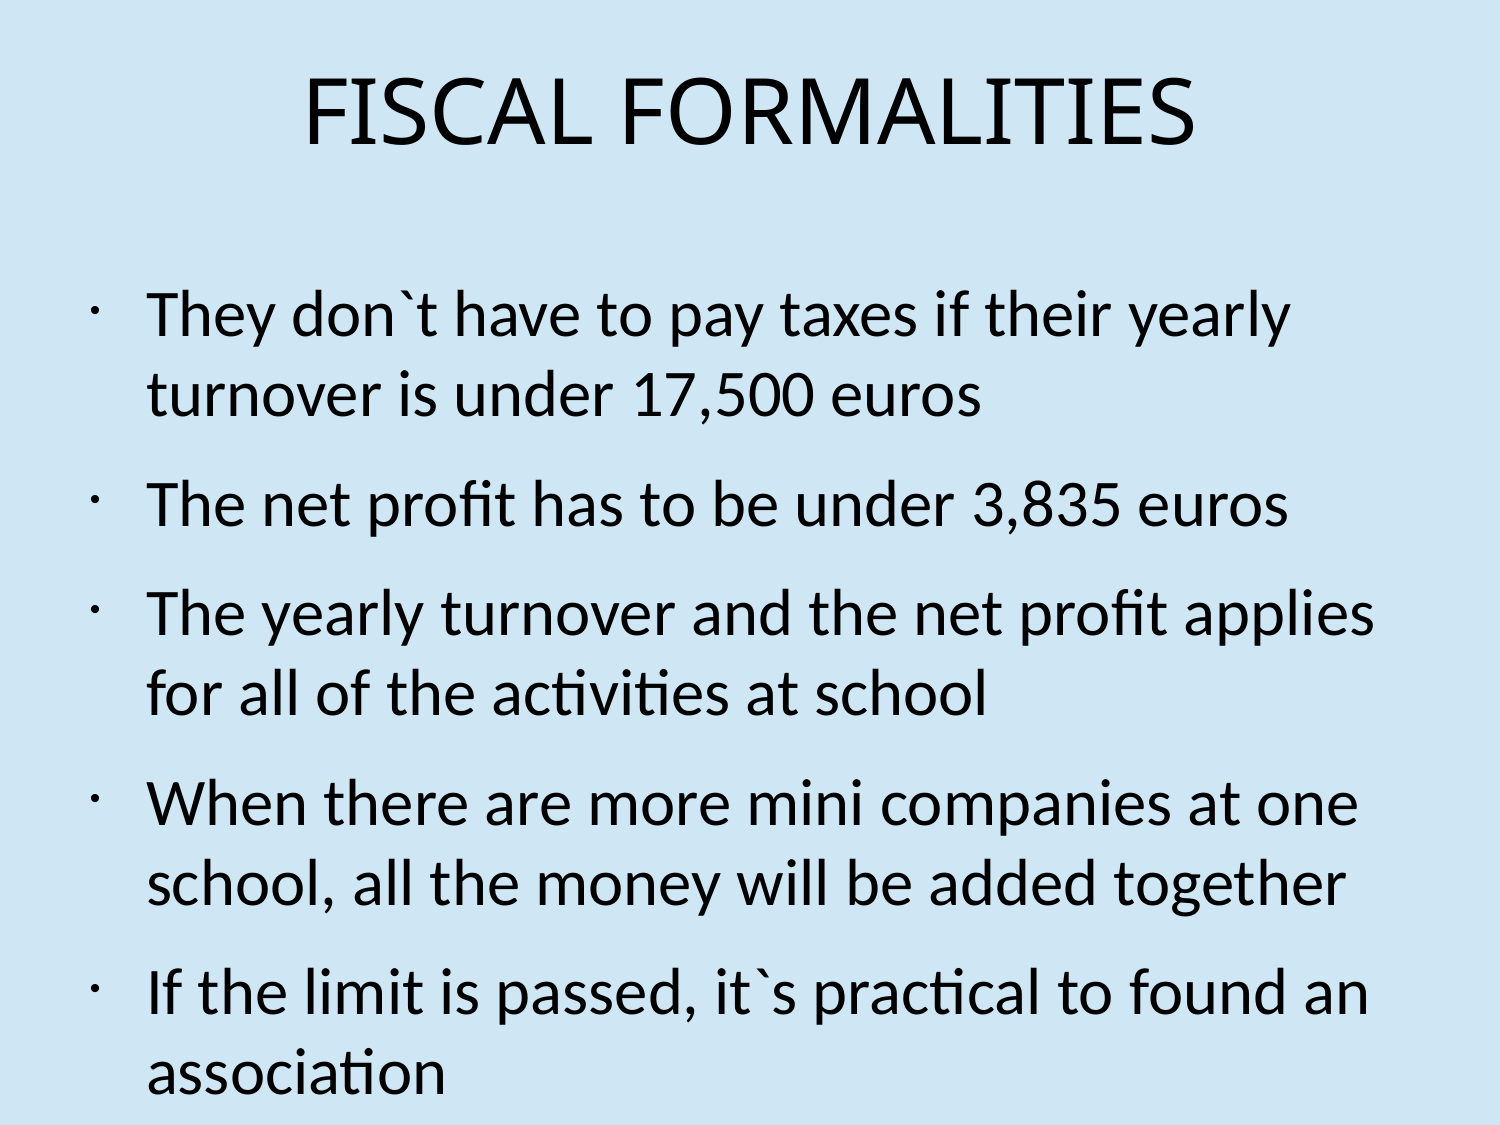

# FISCAL FORMALITIES
They don`t have to pay taxes if their yearly turnover is under 17,500 euros
The net profit has to be under 3,835 euros
The yearly turnover and the net profit applies for all of the activities at school
When there are more mini companies at one school, all the money will be added together
If the limit is passed, it`s practical to found an association